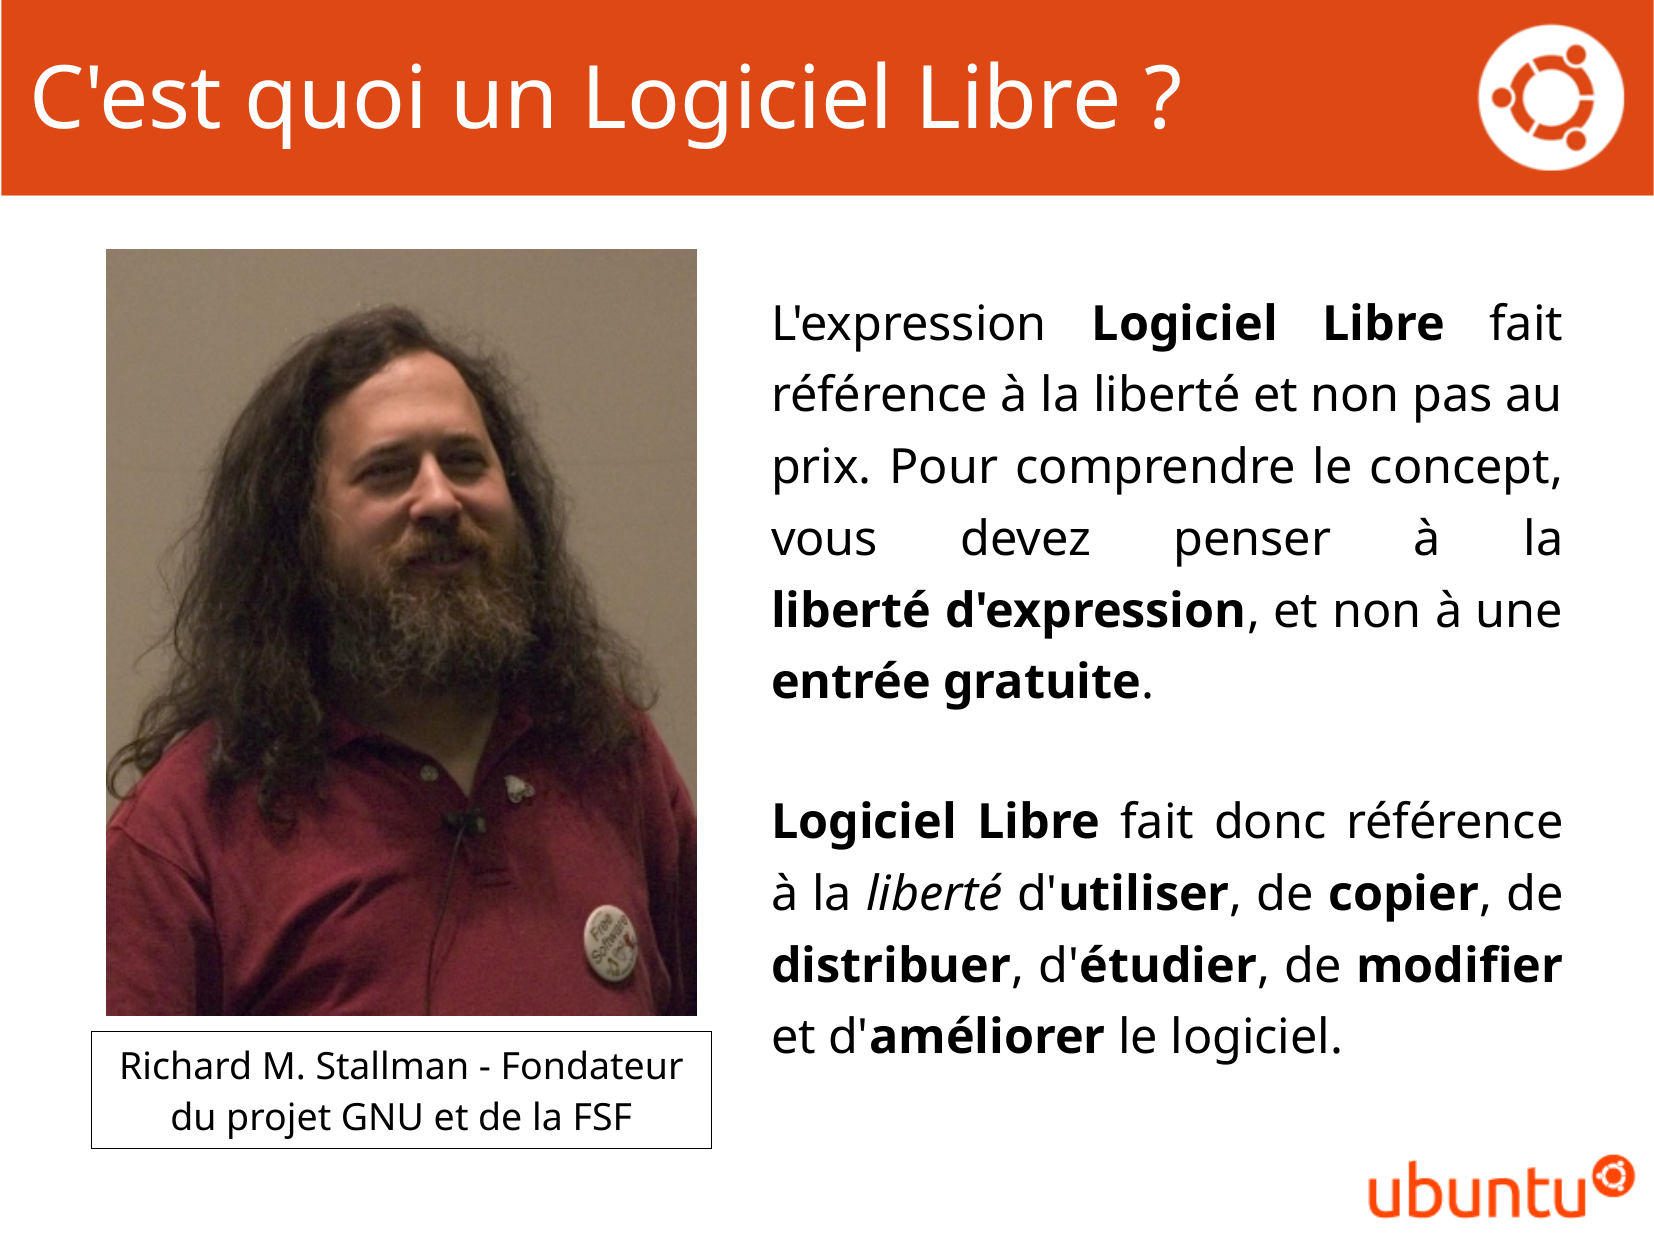

# C'est quoi un Logiciel Libre ?
L'expression Logiciel Libre fait référence à la liberté et non pas au prix. Pour comprendre le concept, vous devez penser à la
liberté d'expression, et non à une entrée gratuite.
Logiciel Libre fait donc référence à la liberté d'utiliser, de copier, de distribuer, d'étudier, de modifier et d'améliorer le logiciel.
Richard M. Stallman - Fondateur du projet GNU et de la FSF